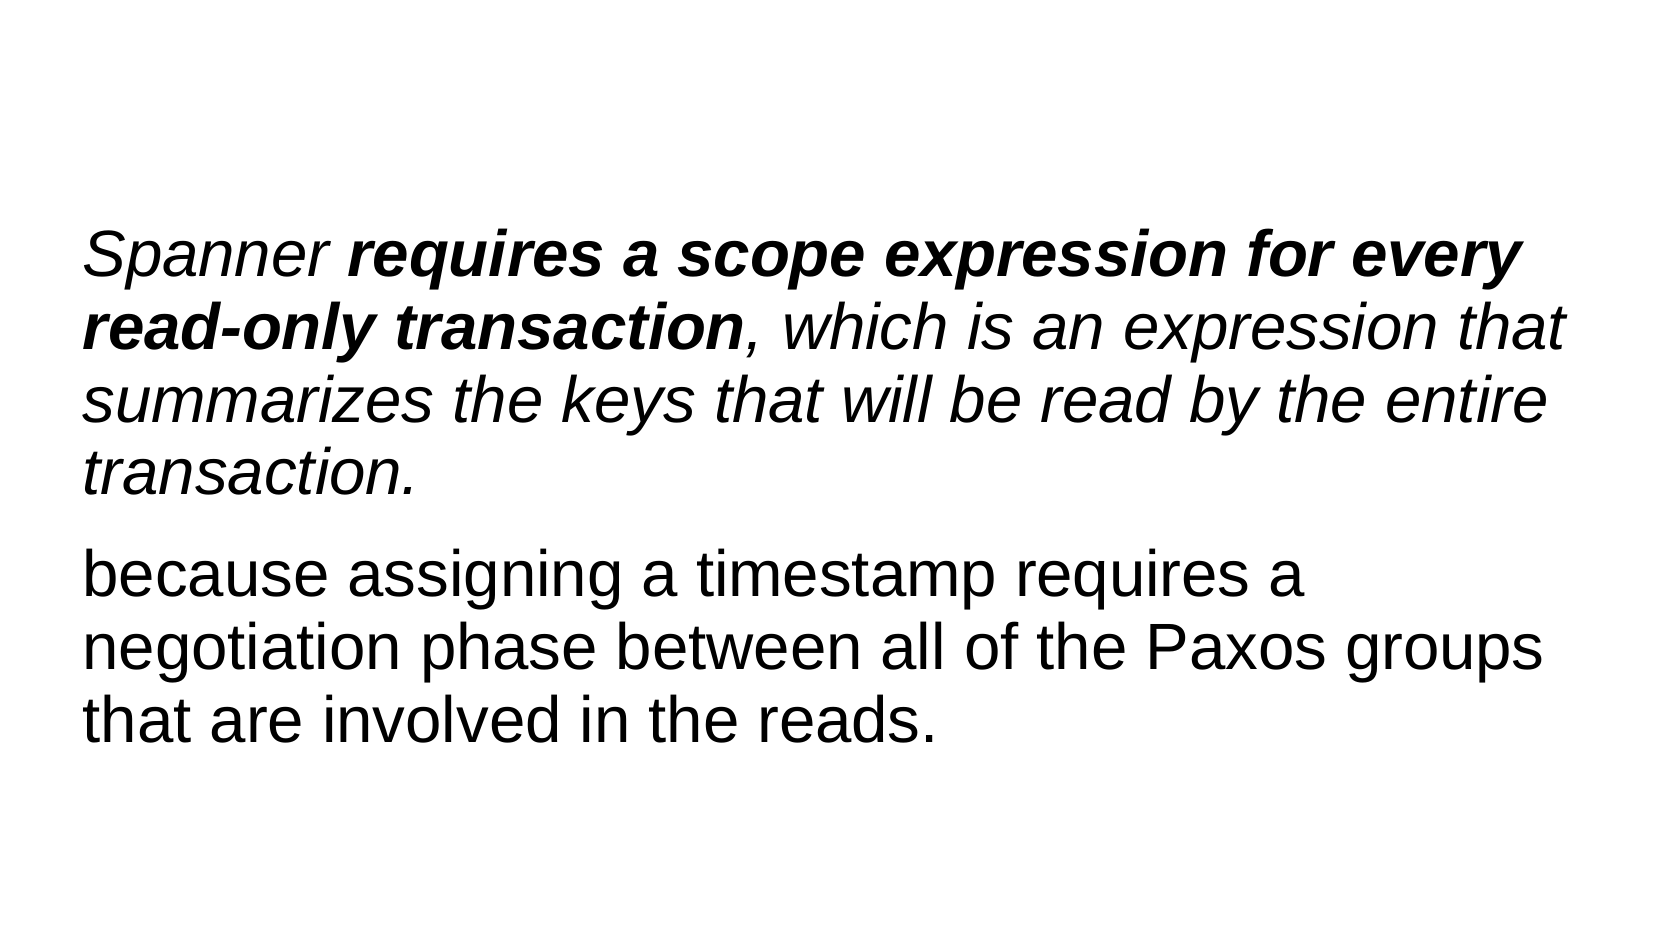

#
Spanner requires a scope expression for every read-only transaction, which is an expression that summarizes the keys that will be read by the entire transaction.
because assigning a timestamp requires a negotiation phase between all of the Paxos groups that are involved in the reads.